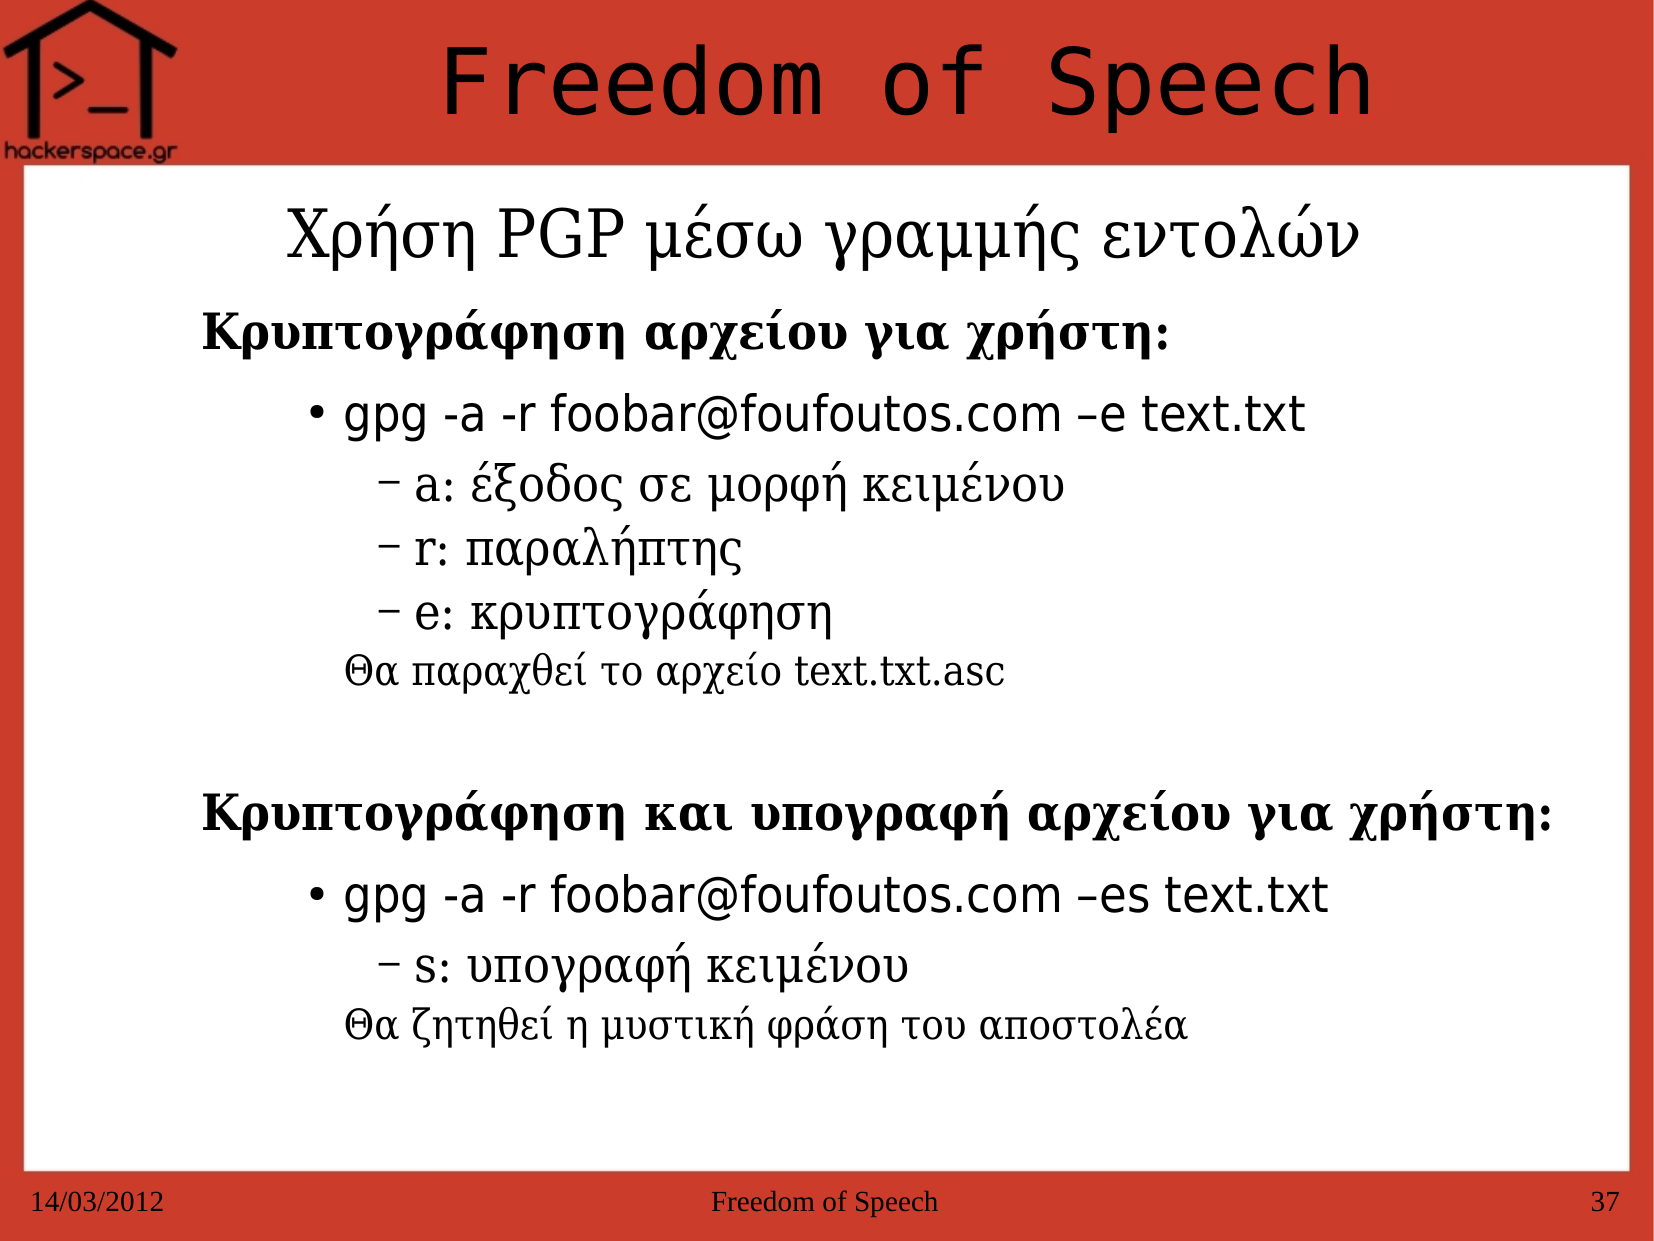

# Freedom of Speech
Χρήση PGP μέσω γραμμής εντολών
Κρυπτογράφηση αρχείου για χρήστη:
gpg -a -r foobar@foufoutos.com –e text.txt
a: έξοδος σε μορφή κειμένου
r: παραλήπτης
e: κρυπτογράφηση
Θα παραχθεί το αρχείο text.txt.asc
Κρυπτογράφηση και υπογραφή αρχείου για χρήστη:
gpg -a -r foobar@foufoutos.com –es text.txt
s: υπογραφή κειμένου
Θα ζητηθεί η μυστική φράση του αποστολέα
14/03/2012
Freedom of Speech
37